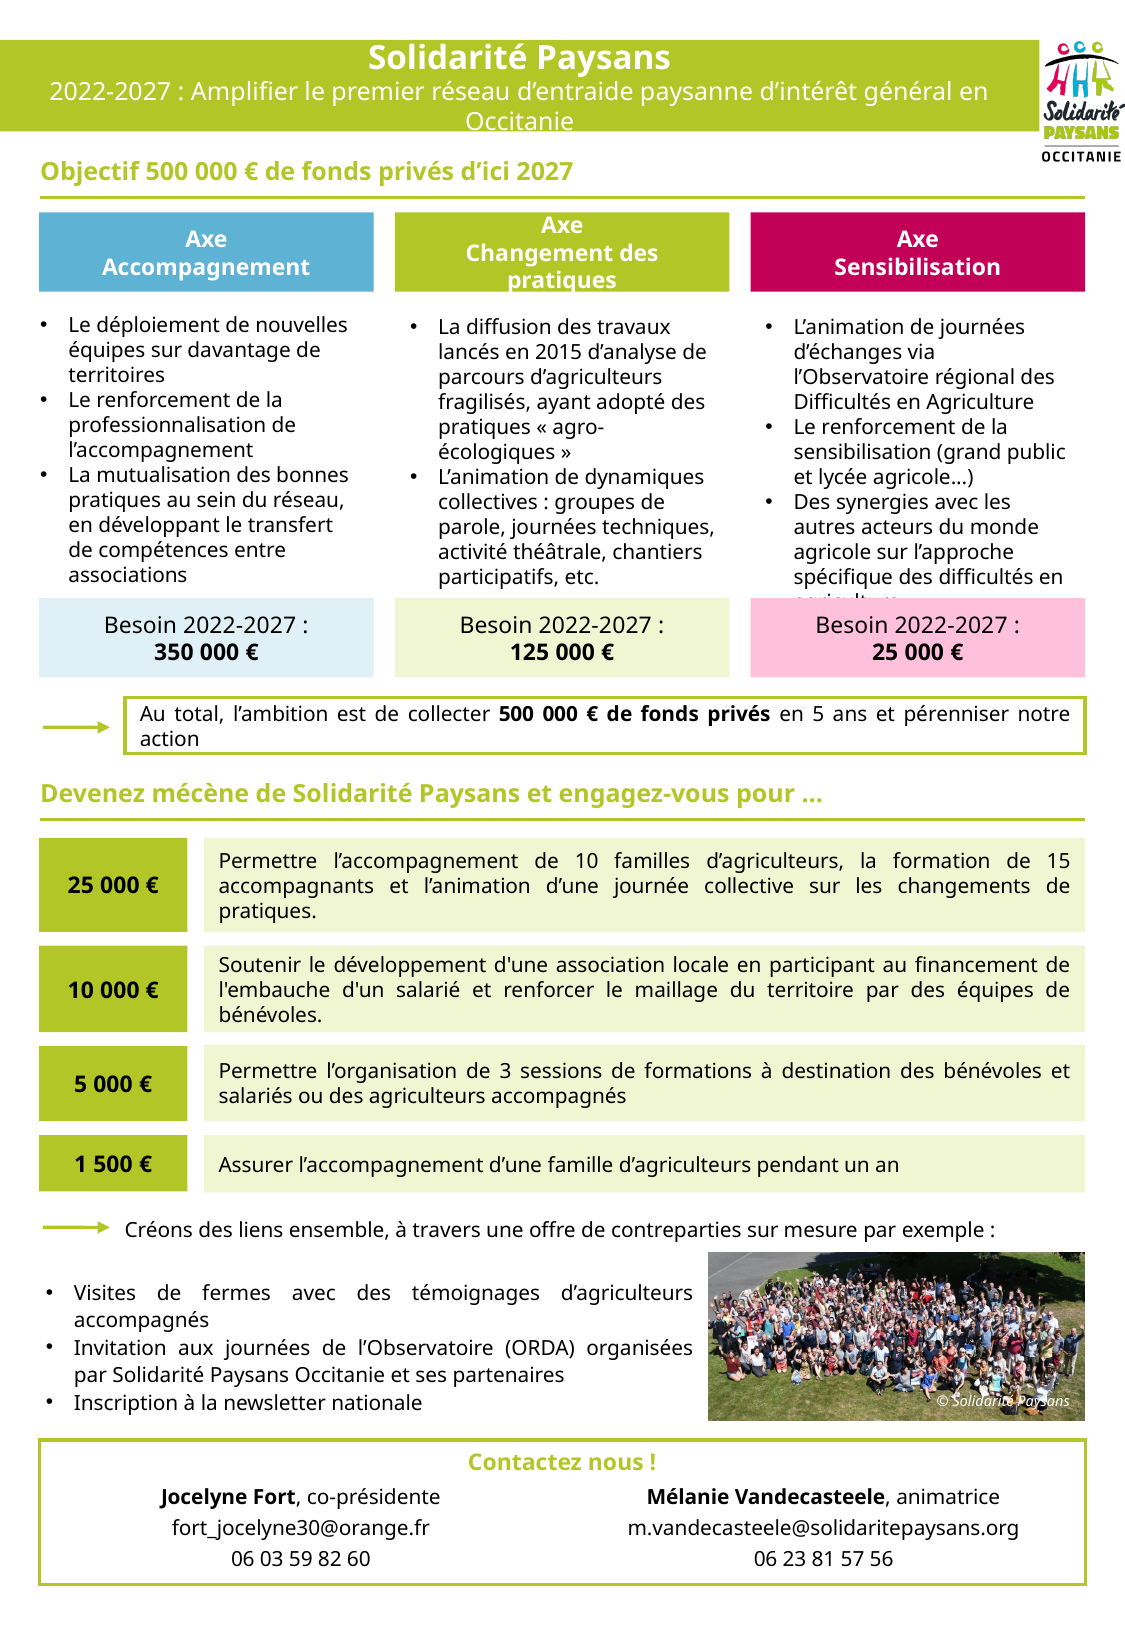

Solidarité Paysans
2022-2027 : Amplifier le premier réseau d’entraide paysanne d’intérêt général en Occitanie
Objectif 500 000 € de fonds privés d’ici 2027
Axe
Accompagnement
Axe
Changement des pratiques
Axe
Sensibilisation
Le déploiement de nouvelles équipes sur davantage de territoires
Le renforcement de la professionnalisation de l’accompagnement
La mutualisation des bonnes pratiques au sein du réseau, en développant le transfert de compétences entre associations
La diffusion des travaux lancés en 2015 d’analyse de parcours d’agriculteurs fragilisés, ayant adopté des pratiques « agro-écologiques »
L’animation de dynamiques collectives : groupes de parole, journées techniques, activité théâtrale, chantiers participatifs, etc.
L’animation de journées d’échanges via l’Observatoire régional des Difficultés en Agriculture
Le renforcement de la sensibilisation (grand public et lycée agricole...)
Des synergies avec les autres acteurs du monde agricole sur l’approche spécifique des difficultés en agriculture
Besoin 2022-2027 :
350 000 €
Besoin 2022-2027 :
125 000 €
Besoin 2022-2027 :
25 000 €
Au total, l’ambition est de collecter 500 000 € de fonds privés en 5 ans et pérenniser notre action
Devenez mécène de Solidarité Paysans et engagez-vous pour …
25 000 €
Permettre l’accompagnement de 10 familles d’agriculteurs, la formation de 15 accompagnants et l’animation d’une journée collective sur les changements de pratiques.
Soutenir le développement d'une association locale en participant au financement de l'embauche d'un salarié et renforcer le maillage du territoire par des équipes de bénévoles.
10 000 €
Permettre l’organisation de 3 sessions de formations à destination des bénévoles et salariés ou des agriculteurs accompagnés
5 000 €
1 500 €
Assurer l’accompagnement d’une famille d’agriculteurs pendant un an
Créons des liens ensemble, à travers une offre de contreparties sur mesure par exemple :
Visites de fermes avec des témoignages d’agriculteurs accompagnés
Invitation aux journées de l’Observatoire (ORDA) organisées par Solidarité Paysans Occitanie et ses partenaires
Inscription à la newsletter nationale
© Solidarité Paysans
Contactez nous !
Jocelyne Fort, co-présidente
fort_jocelyne30@orange.fr
06 03 59 82 60
Mélanie Vandecasteele, animatrice
m.vandecasteele@solidaritepaysans.org
06 23 81 57 56